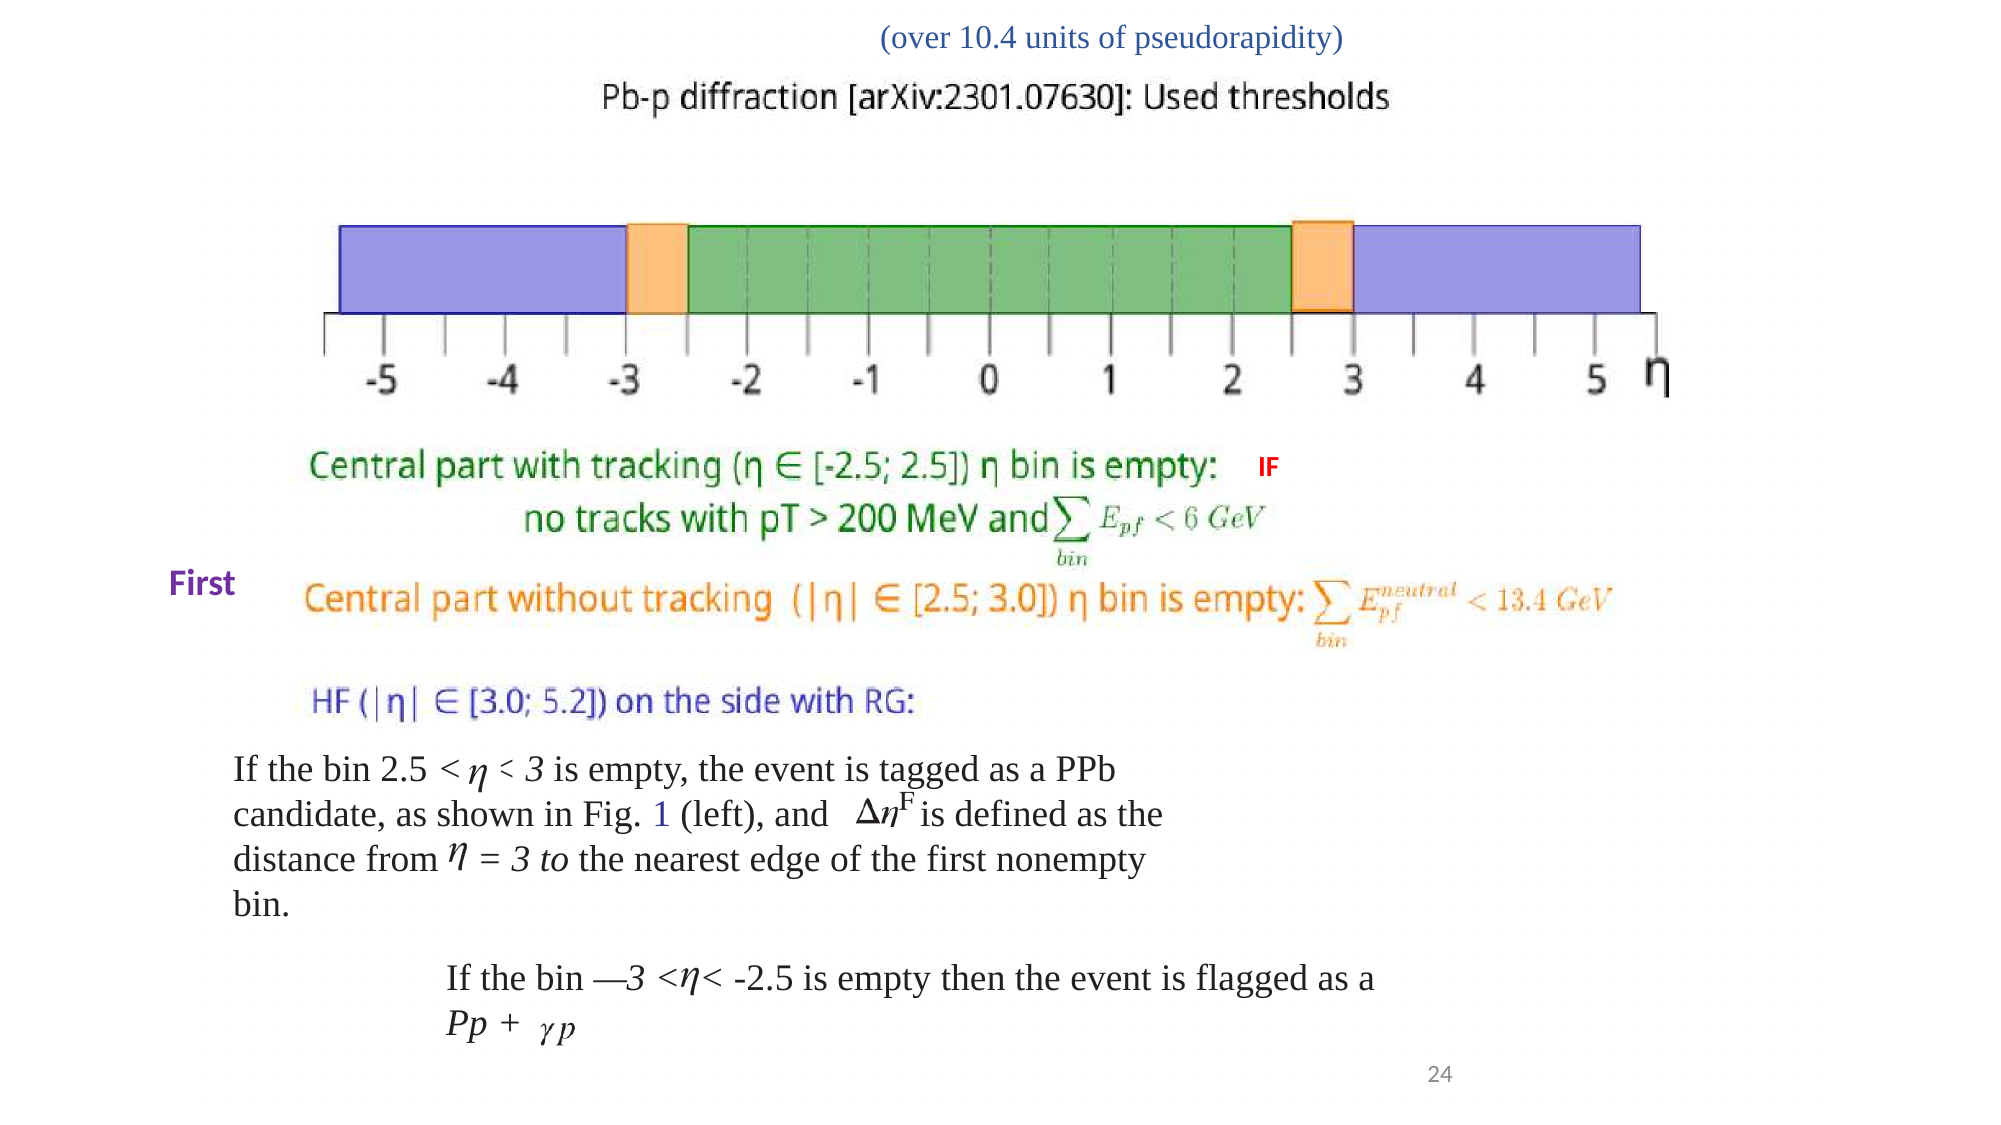

(over 10.4 units of pseudorapidity)
IF
First
If the bin 2.5 < < 3 is empty, the event is tagged as a PPb candidate, as shown in Fig. 1 (left), and is defined as the distance from = 3 to the nearest edge of the first nonempty bin.
If the bin —3 < < -2.5 is empty then the event is flagged as a Pp +